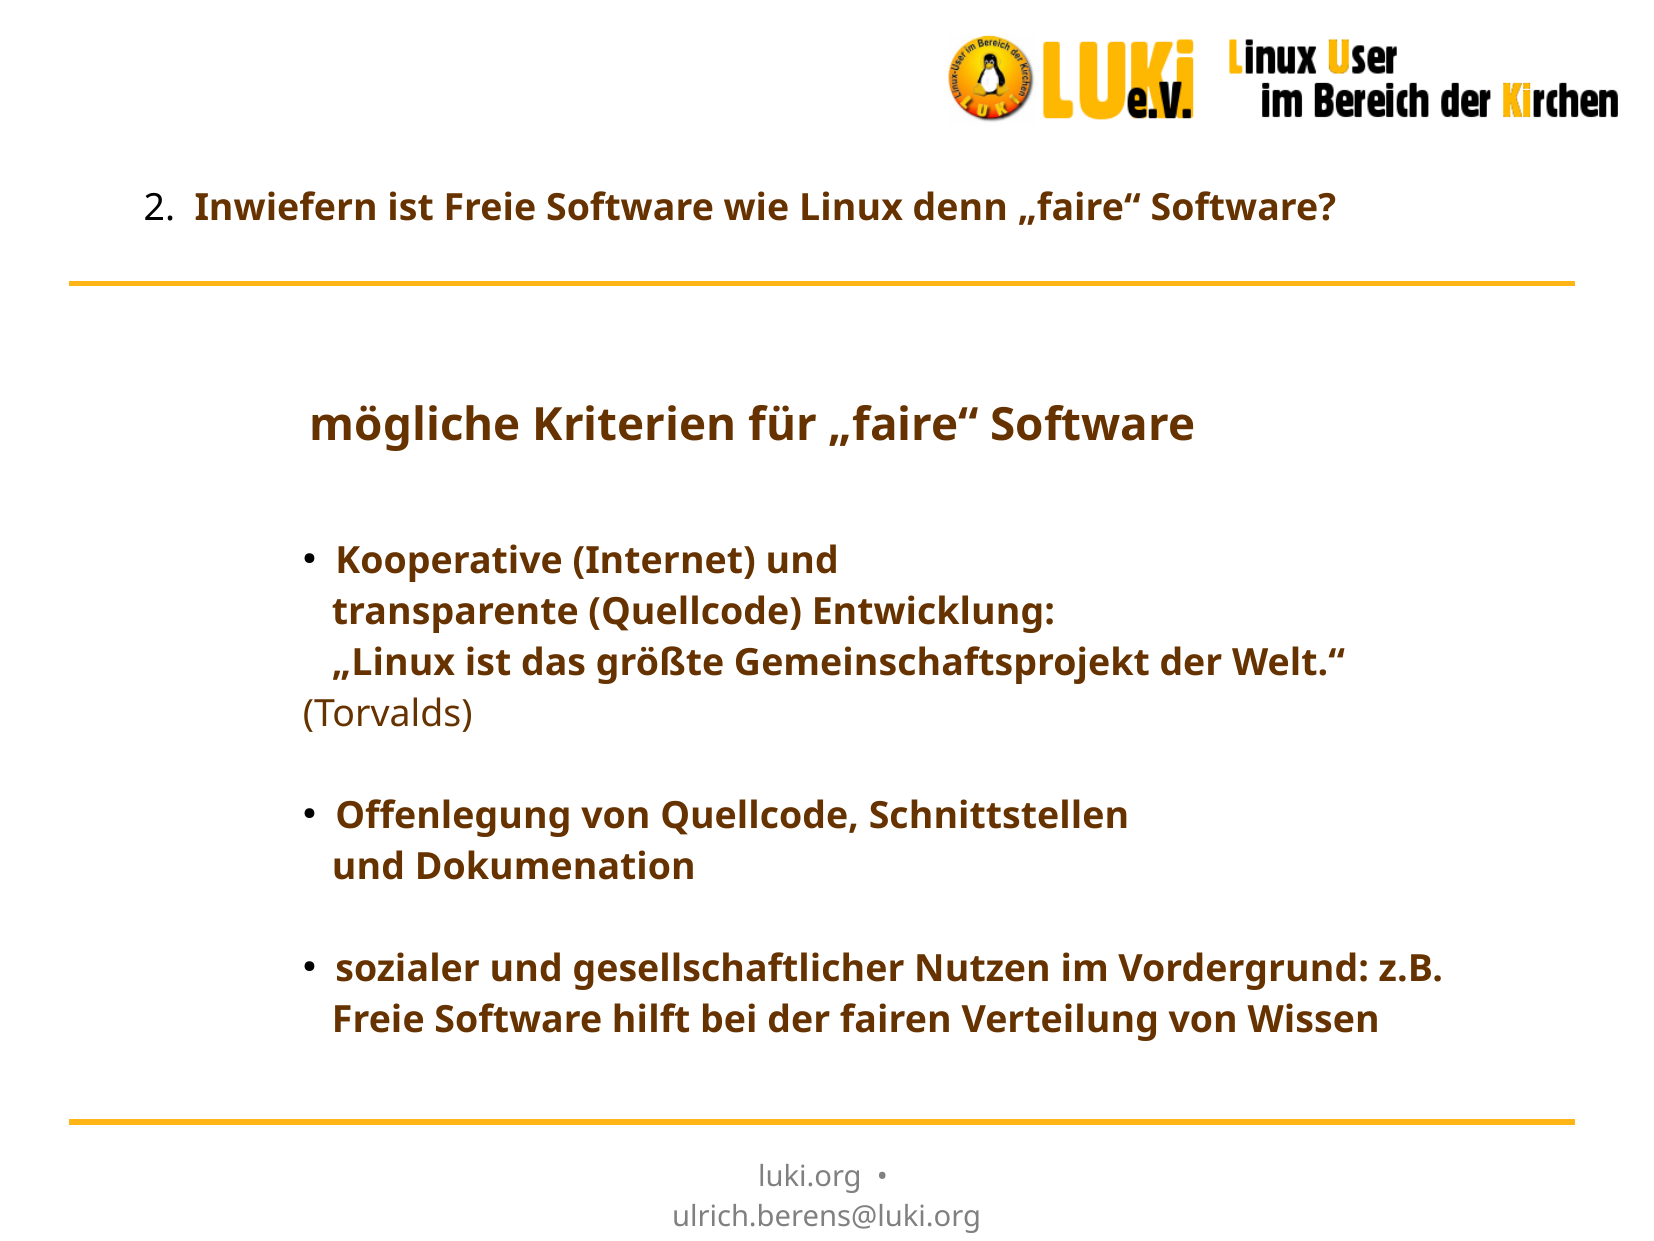

2. Inwiefern ist Freie Software wie Linux denn „faire“ Software?
mögliche Kriterien für „faire“ Software
 Kooperative (Internet) und
 transparente (Quellcode) Entwicklung:
 „Linux ist das größte Gemeinschaftsprojekt der Welt.“ (Torvalds)
 Offenlegung von Quellcode, Schnittstellen
 und Dokumenation
 sozialer und gesellschaftlicher Nutzen im Vordergrund: z.B.
 Freie Software hilft bei der fairen Verteilung von Wissen
luki.org • ulrich.berens@luki.org